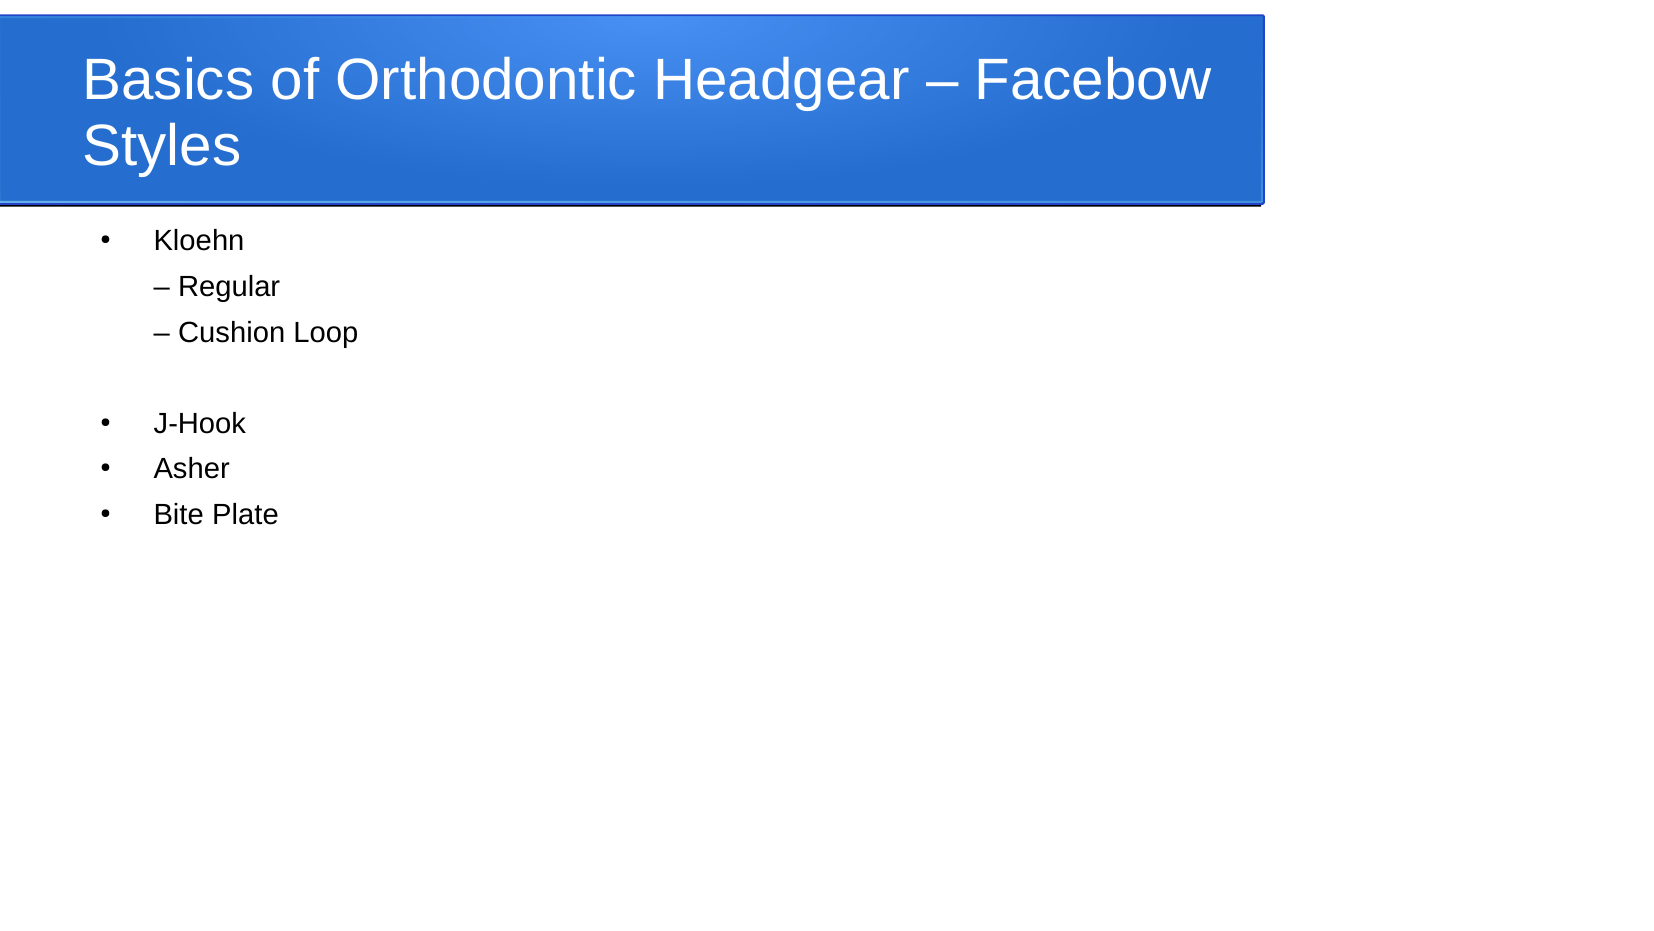

# Basics of Orthodontic Headgear – Facebow Styles
Kloehn
– Regular
– Cushion Loop
J-Hook
Asher
Bite Plate